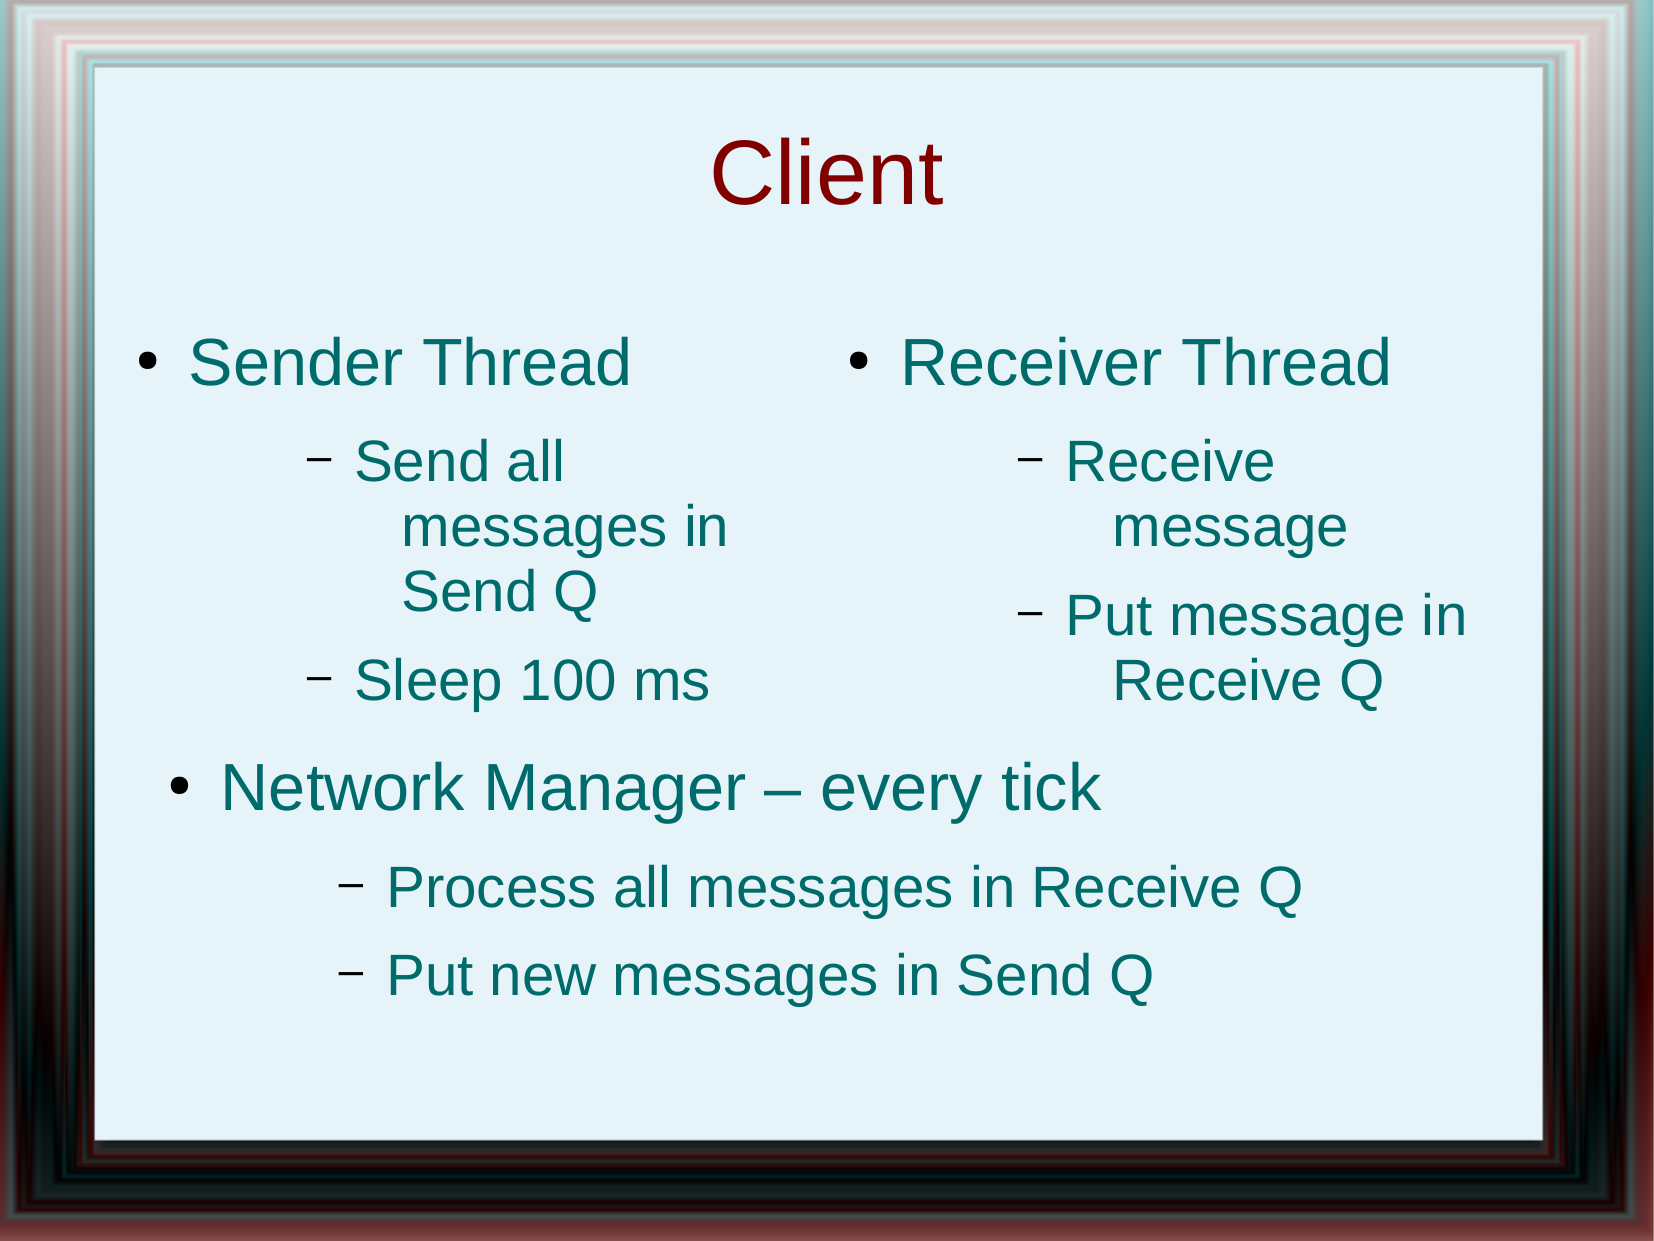

# Client
Sender Thread
Send all messages in Send Q
Sleep 100 ms
Receiver Thread
Receive message
Put message in Receive Q
Network Manager – every tick
Process all messages in Receive Q
Put new messages in Send Q